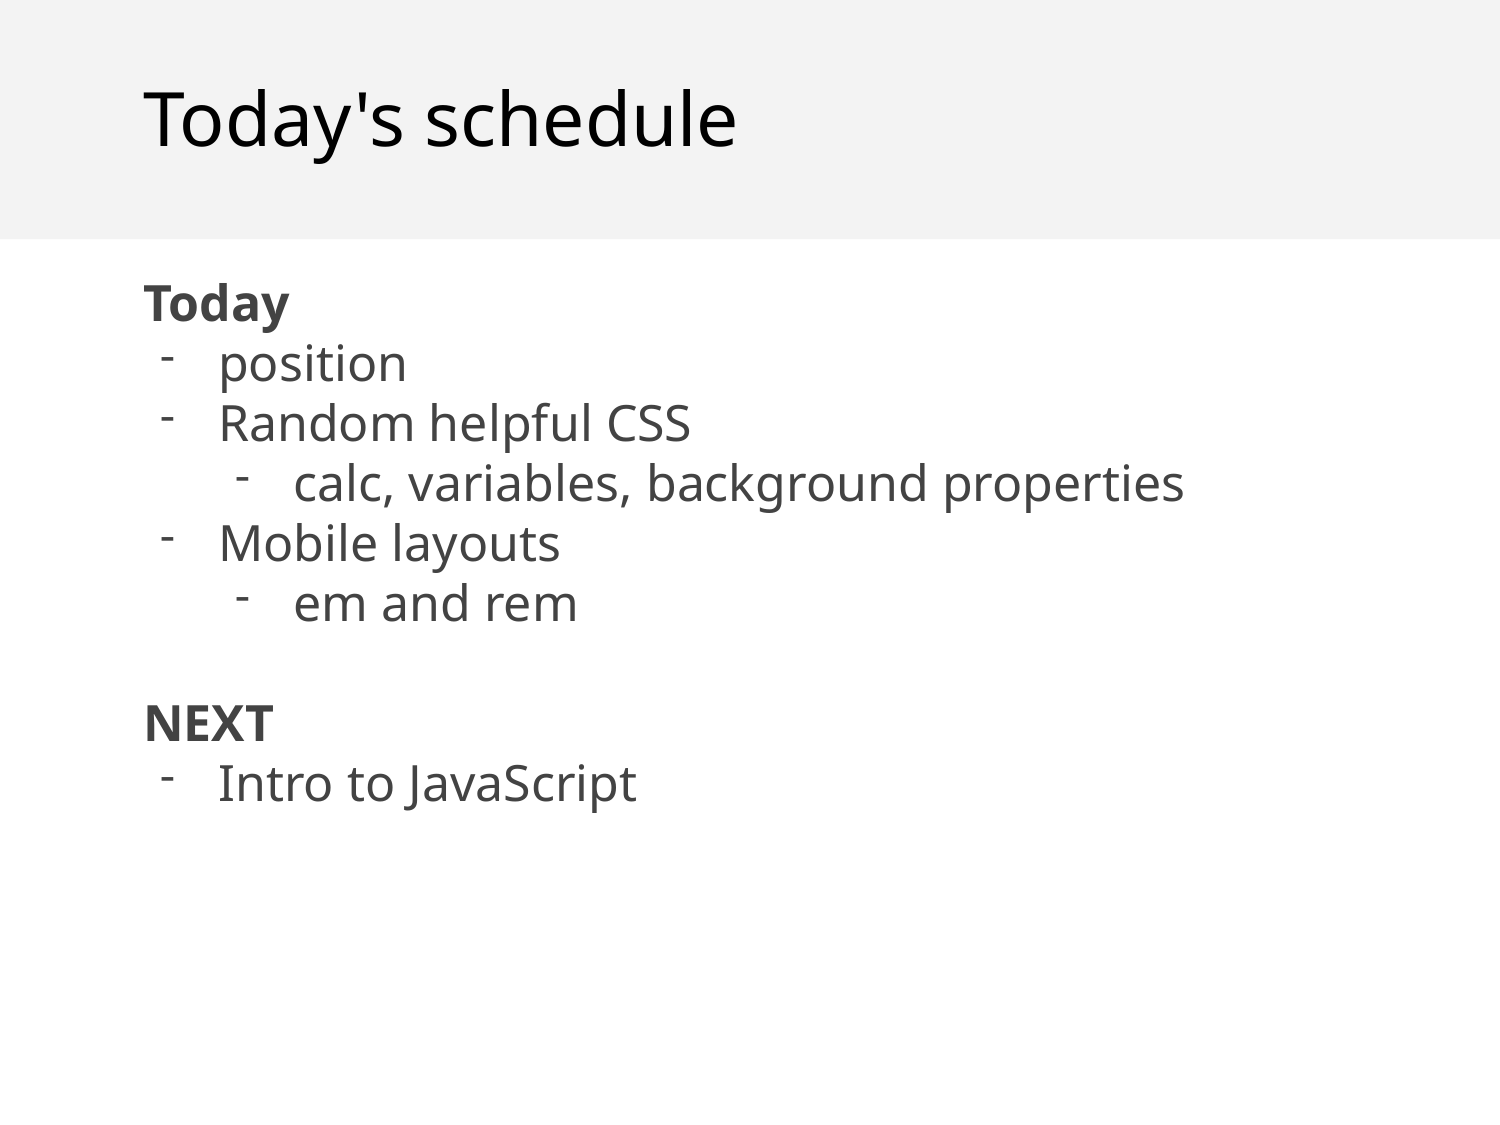

# Today's schedule
Today
position
Random helpful CSS
calc, variables, background properties
Mobile layouts
em and rem
NEXT
Intro to JavaScript